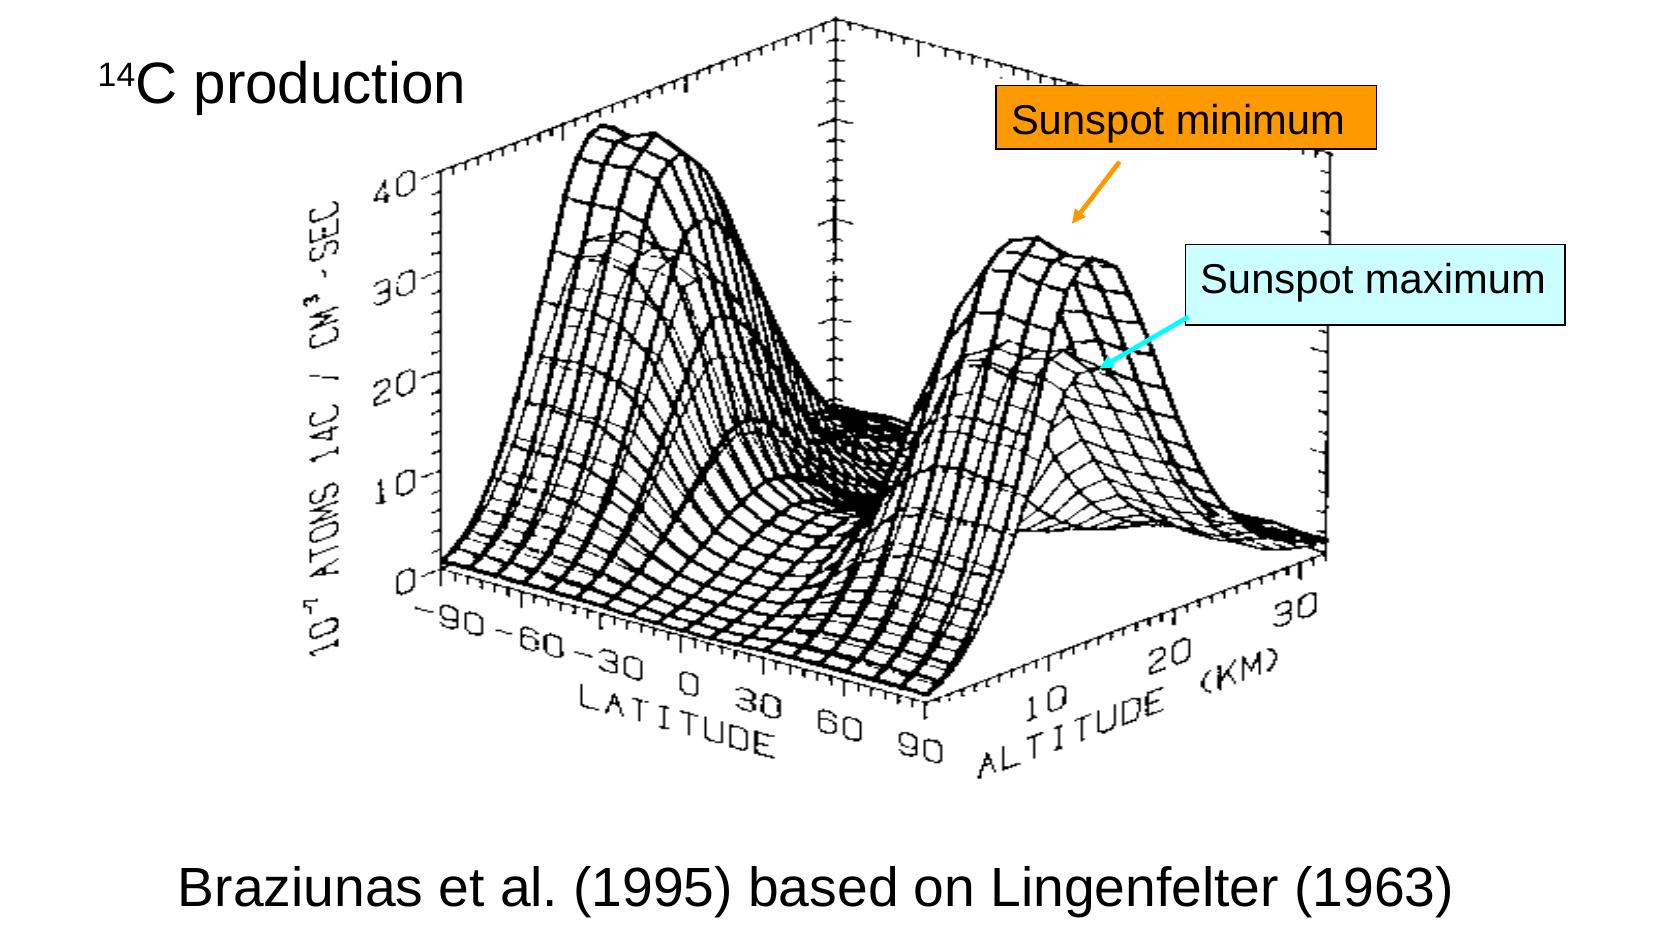

14C production
Sunspot minimum
Sunspot maximum
Braziunas et al. (1995) based on Lingenfelter (1963)